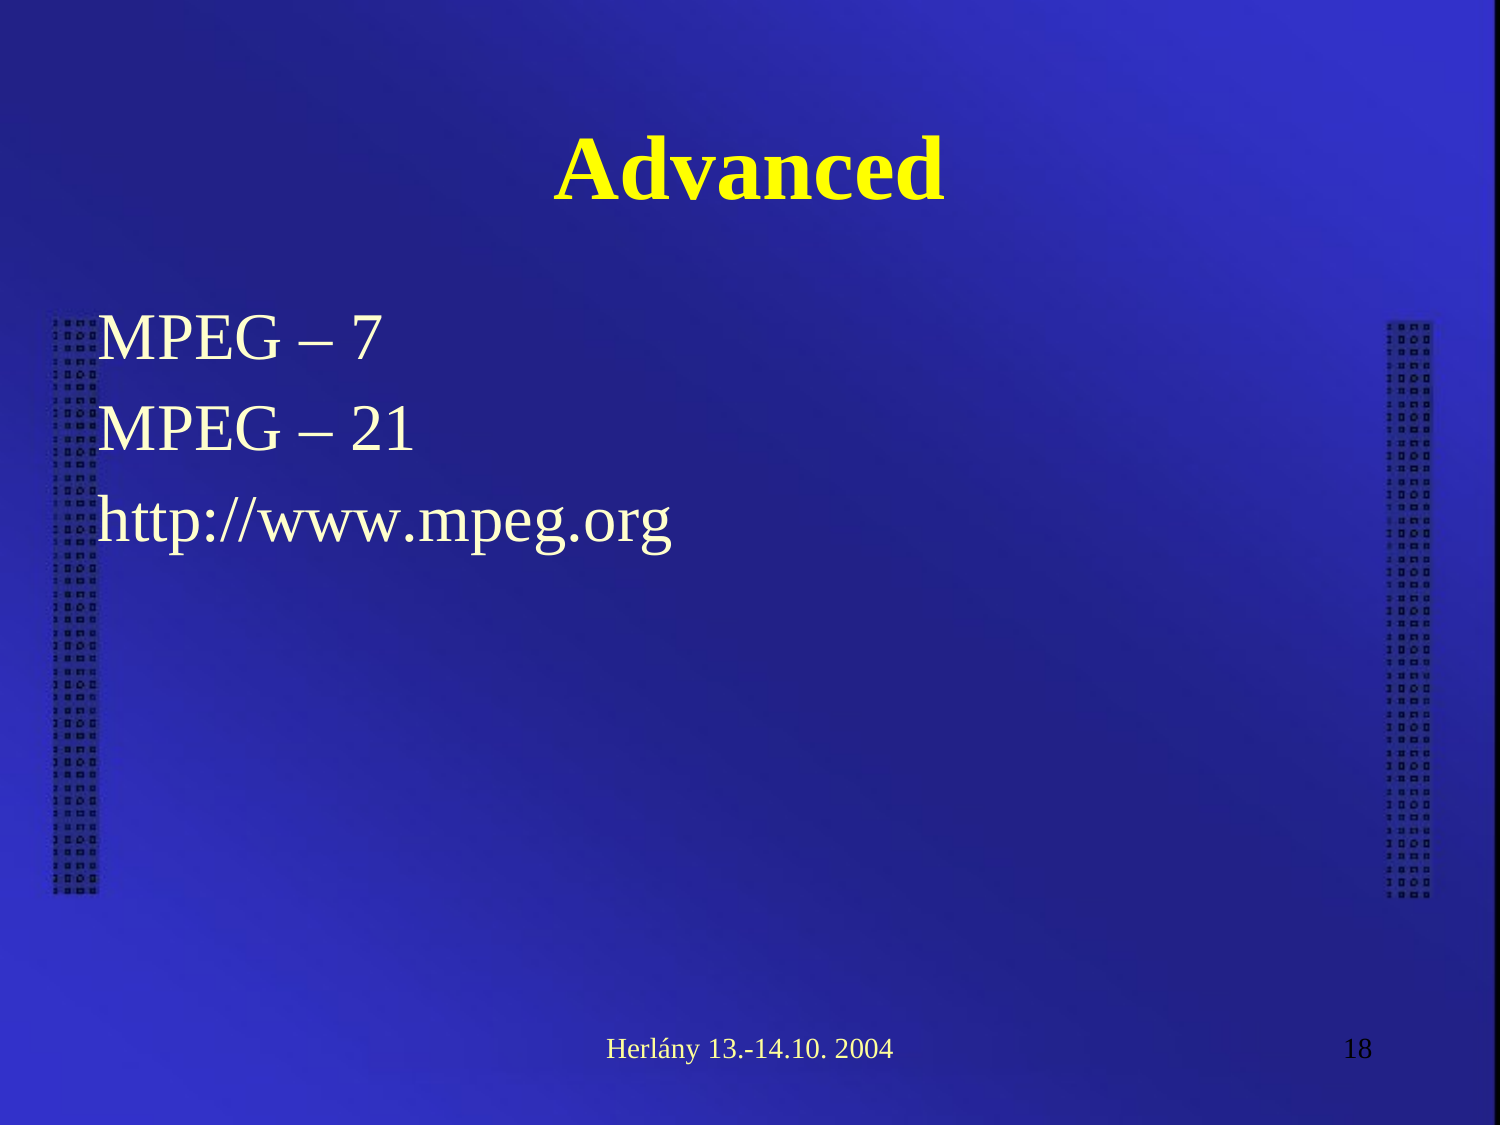

# Advanced
MPEG – 7
MPEG – 21
http://www.mpeg.org
Herlány 13.-14.10. 2004